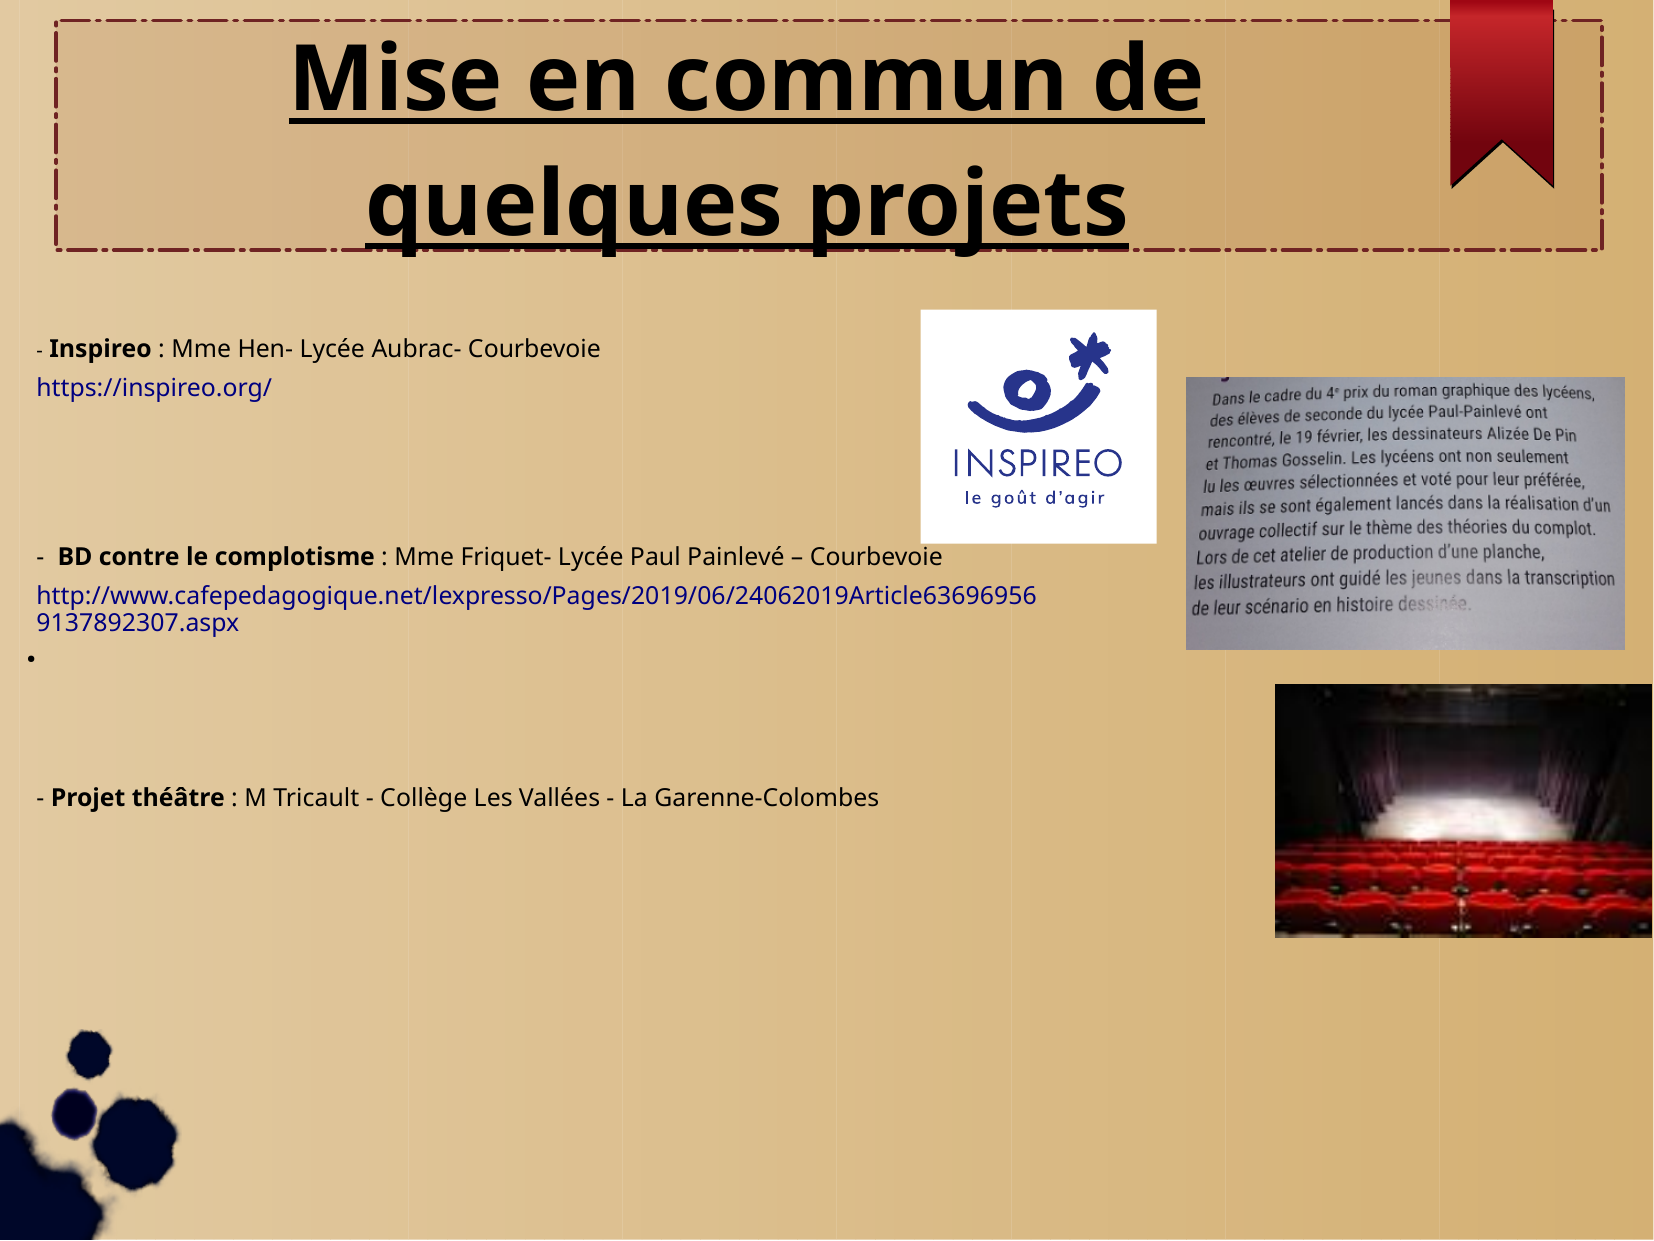

# Mise en commun de quelques projets
- Inspireo : Mme Hen- Lycée Aubrac- Courbevoie
https://inspireo.org/
- BD contre le complotisme : Mme Friquet- Lycée Paul Painlevé – Courbevoie
http://www.cafepedagogique.net/lexpresso/Pages/2019/06/24062019Article636969569137892307.aspx
- Projet théâtre : M Tricault - Collège Les Vallées - La Garenne-Colombes